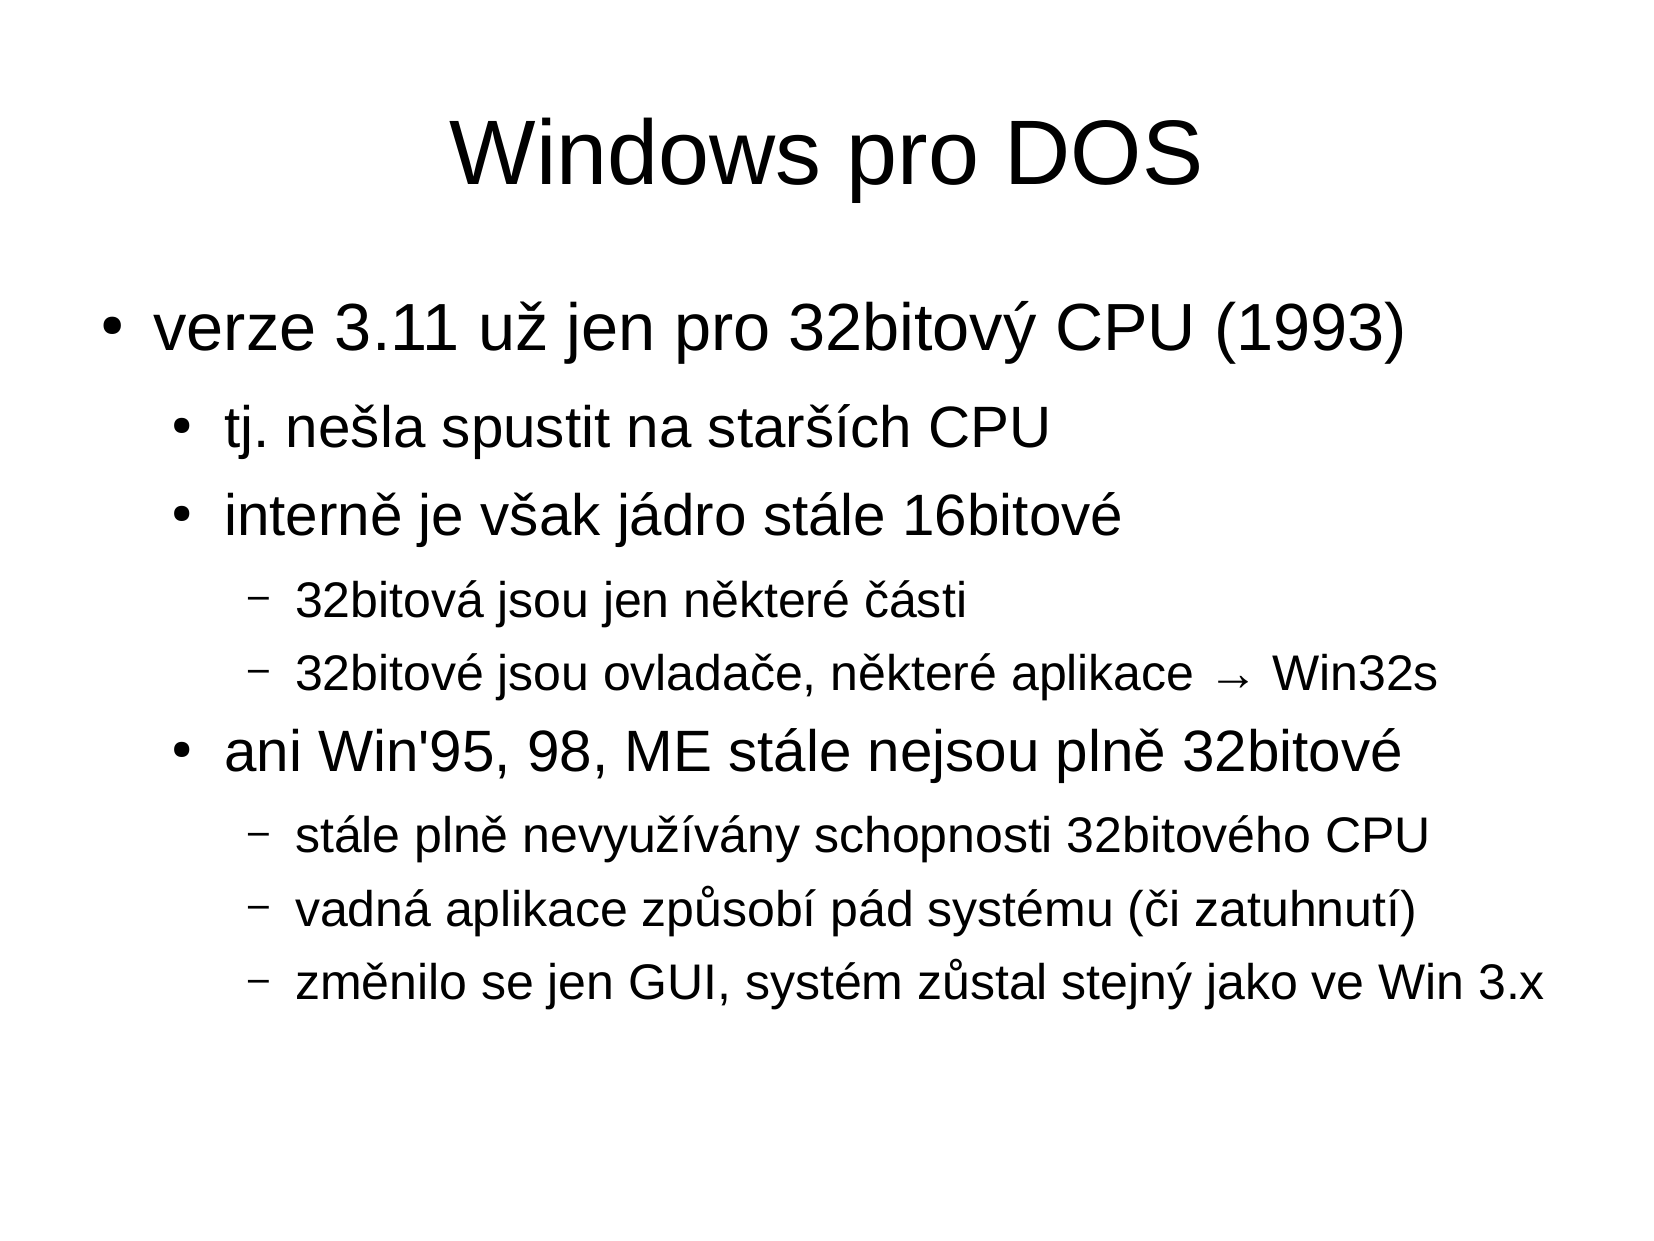

# Windows pro DOS
verze 3.11 už jen pro 32bitový CPU (1993)
tj. nešla spustit na starších CPU
interně je však jádro stále 16bitové
32bitová jsou jen některé části
32bitové jsou ovladače, některé aplikace → Win32s
ani Win'95, 98, ME stále nejsou plně 32bitové
stále plně nevyužívány schopnosti 32bitového CPU
vadná aplikace způsobí pád systému (či zatuhnutí)
změnilo se jen GUI, systém zůstal stejný jako ve Win 3.x